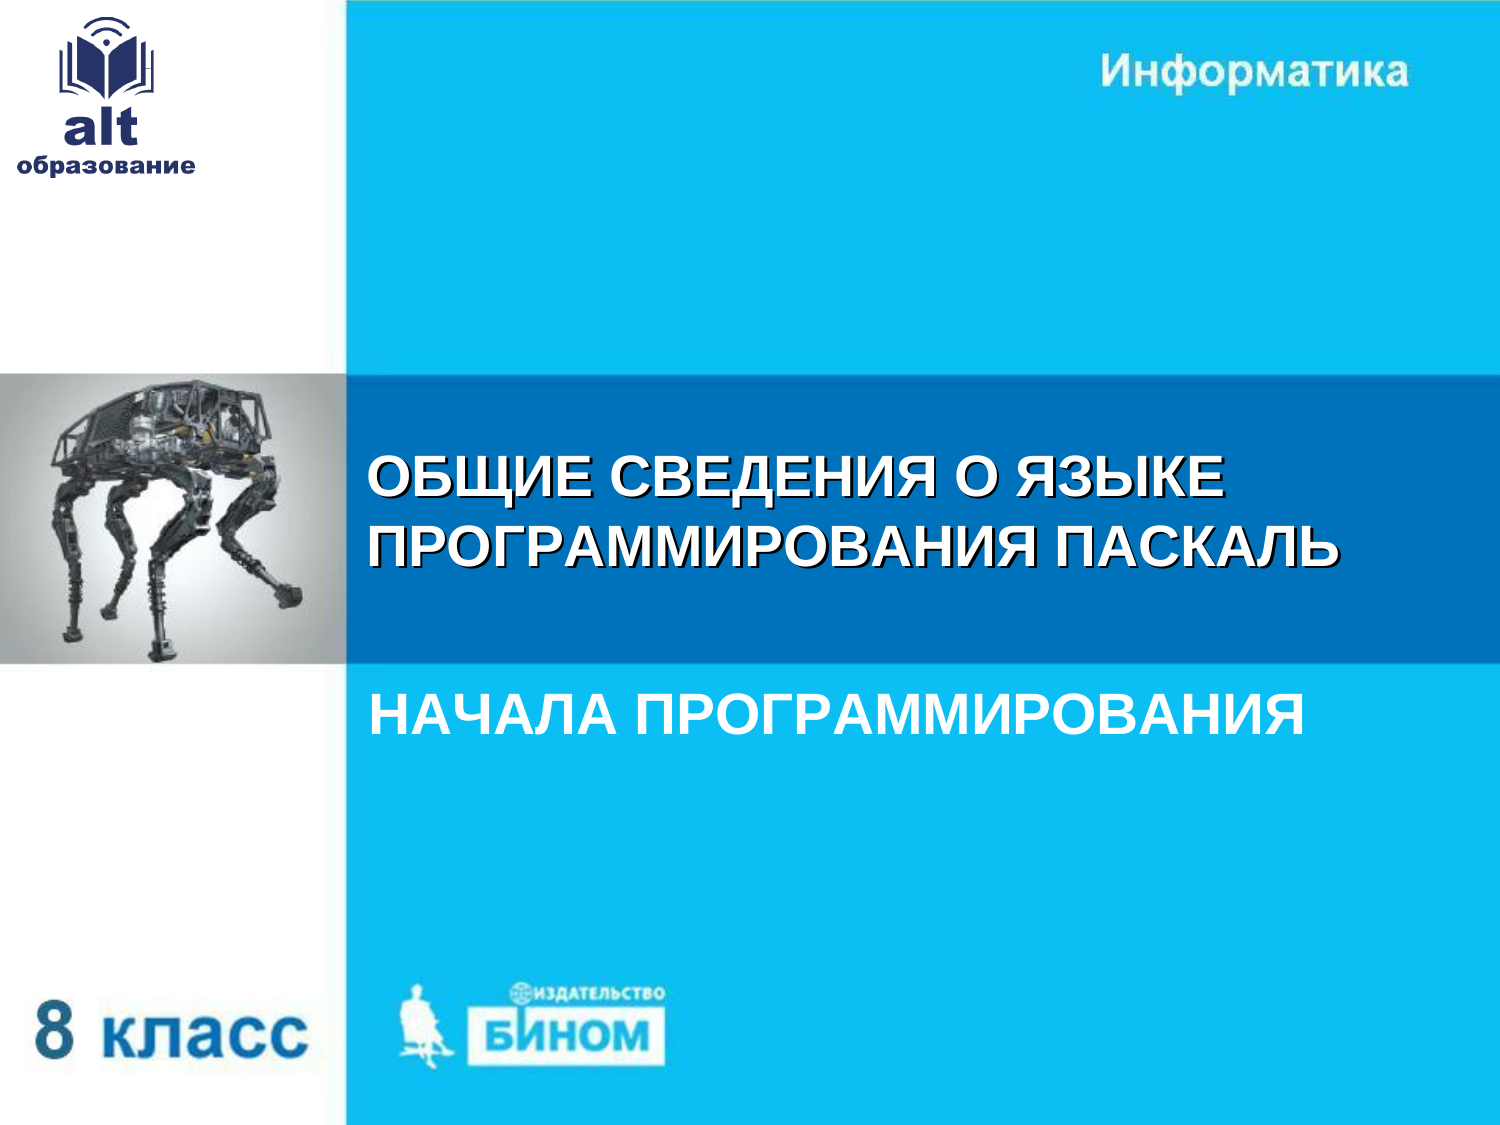

ОБЩИЕ СВЕДЕНИЯ О ЯЗЫКЕ ПРОГРАММИРОВАНИЯ ПАСКАЛЬ
НАЧАЛА ПРОГРАММИРОВАНИЯ